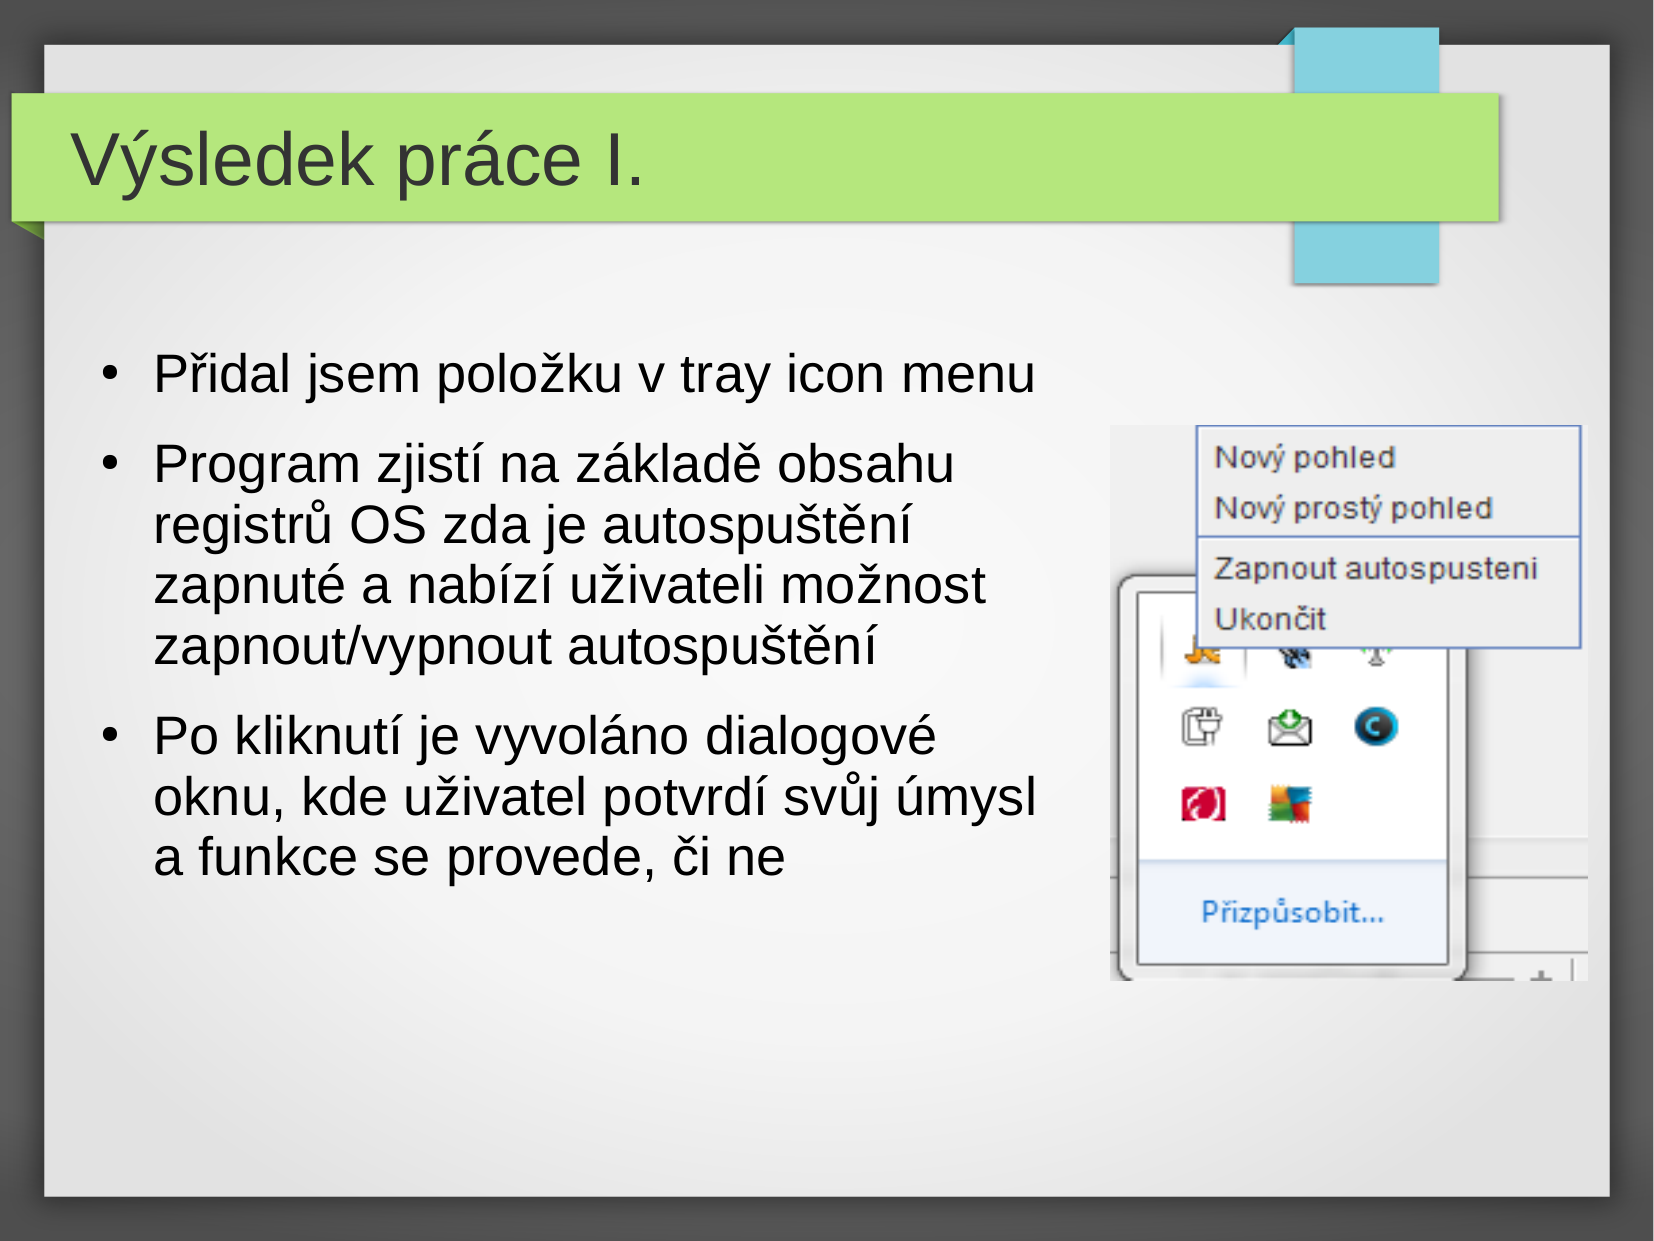

# Výsledek práce I.
Přidal jsem položku v tray icon menu
Program zjistí na základě obsahu registrů OS zda je autospuštění zapnuté a nabízí uživateli možnost zapnout/vypnout autospuštění
Po kliknutí je vyvoláno dialogové oknu, kde uživatel potvrdí svůj úmysl a funkce se provede, či ne